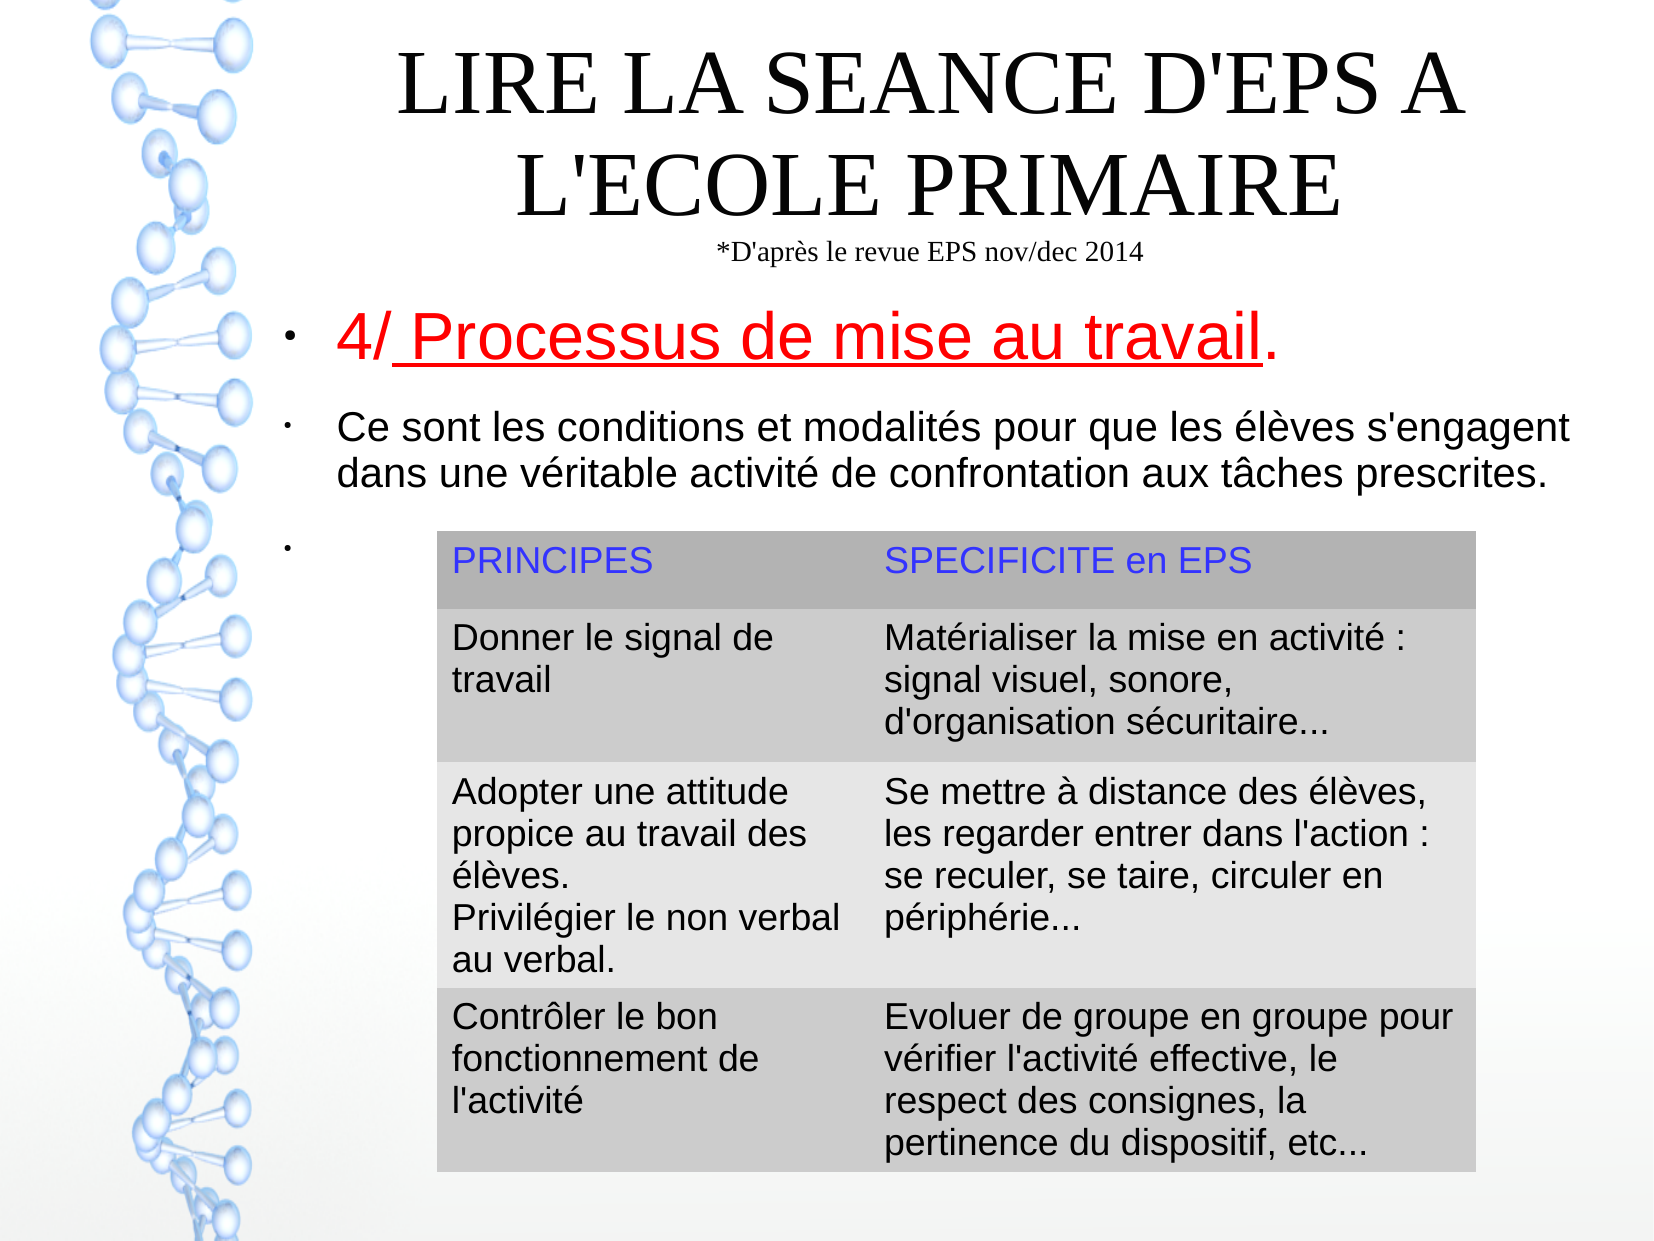

# LIRE LA SEANCE D'EPS A L'ECOLE PRIMAIRE *D'après le revue EPS nov/dec 2014
4/ Processus de mise au travail.
Ce sont les conditions et modalités pour que les élèves s'engagent dans une véritable activité de confrontation aux tâches prescrites.
| PRINCIPES | SPECIFICITE en EPS |
| --- | --- |
| Donner le signal de travail | Matérialiser la mise en activité : signal visuel, sonore, d'organisation sécuritaire... |
| Adopter une attitude propice au travail des élèves. Privilégier le non verbal au verbal. | Se mettre à distance des élèves, les regarder entrer dans l'action : se reculer, se taire, circuler en périphérie... |
| Contrôler le bon fonctionnement de l'activité | Evoluer de groupe en groupe pour vérifier l'activité effective, le respect des consignes, la pertinence du dispositif, etc... |